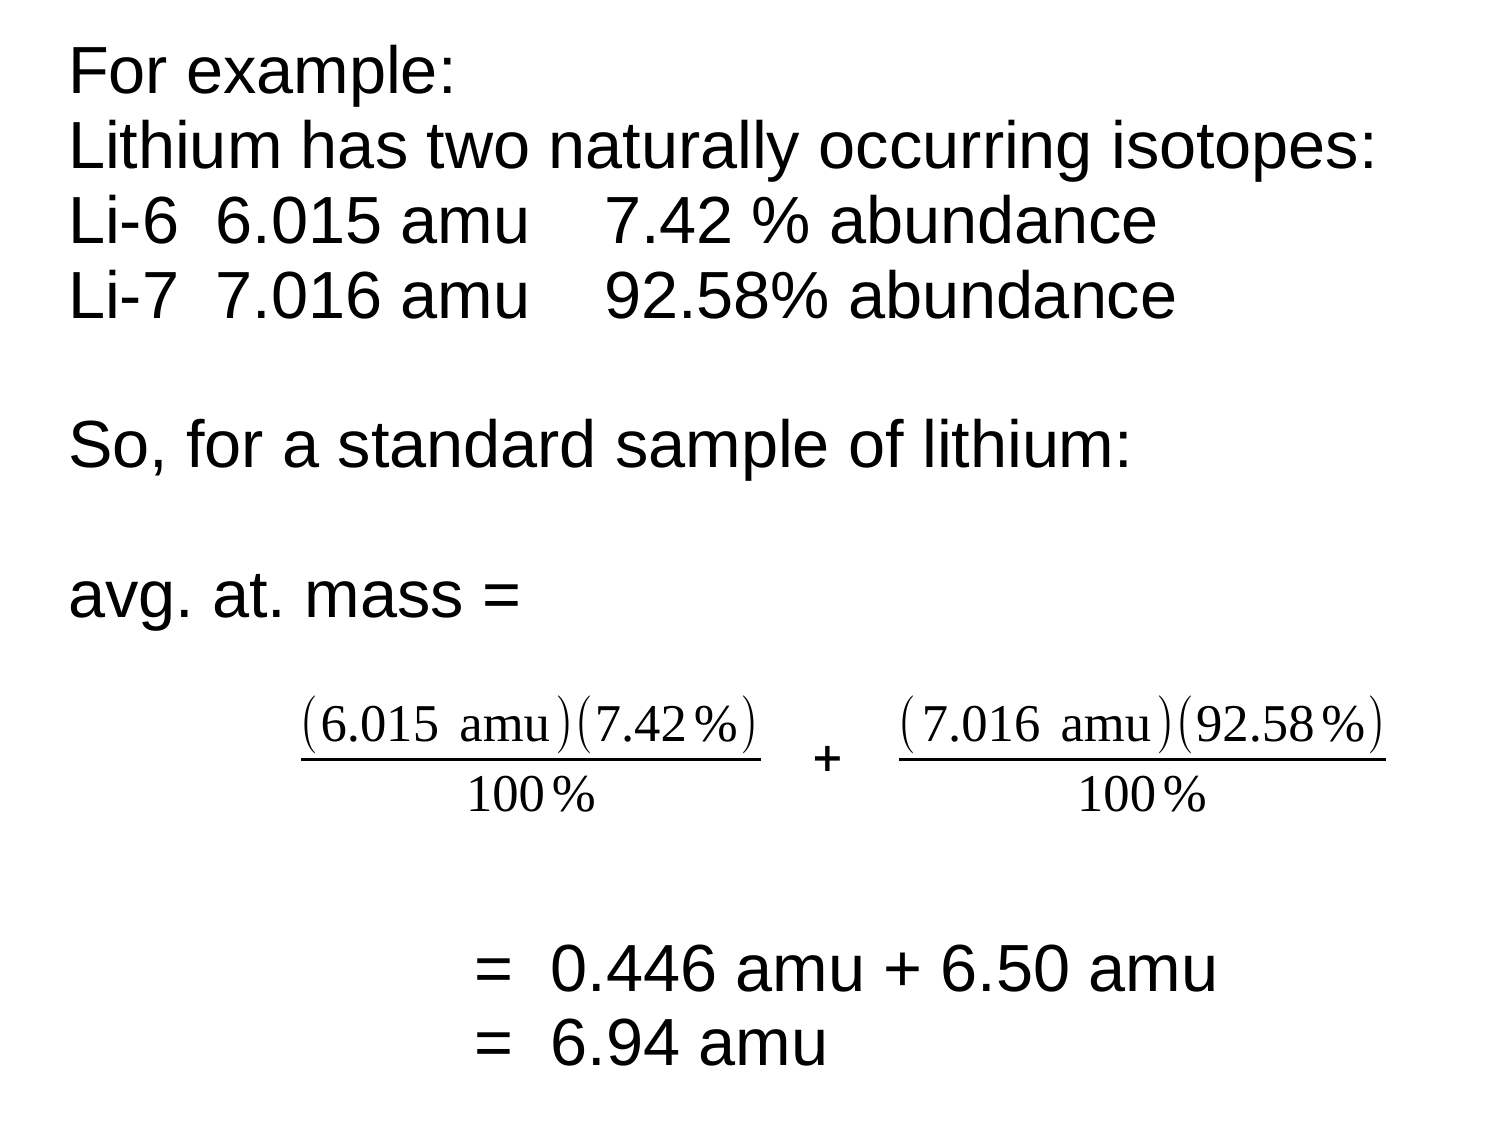

# For example:
Lithium has two naturally occurring isotopes:
Li-6 6.015 amu 7.42 % abundance
Li-7 7.016 amu 92.58% abundance
So, for a standard sample of lithium:
avg. at. mass =
 = 0.446 amu + 6.50 amu
 = 6.94 amu